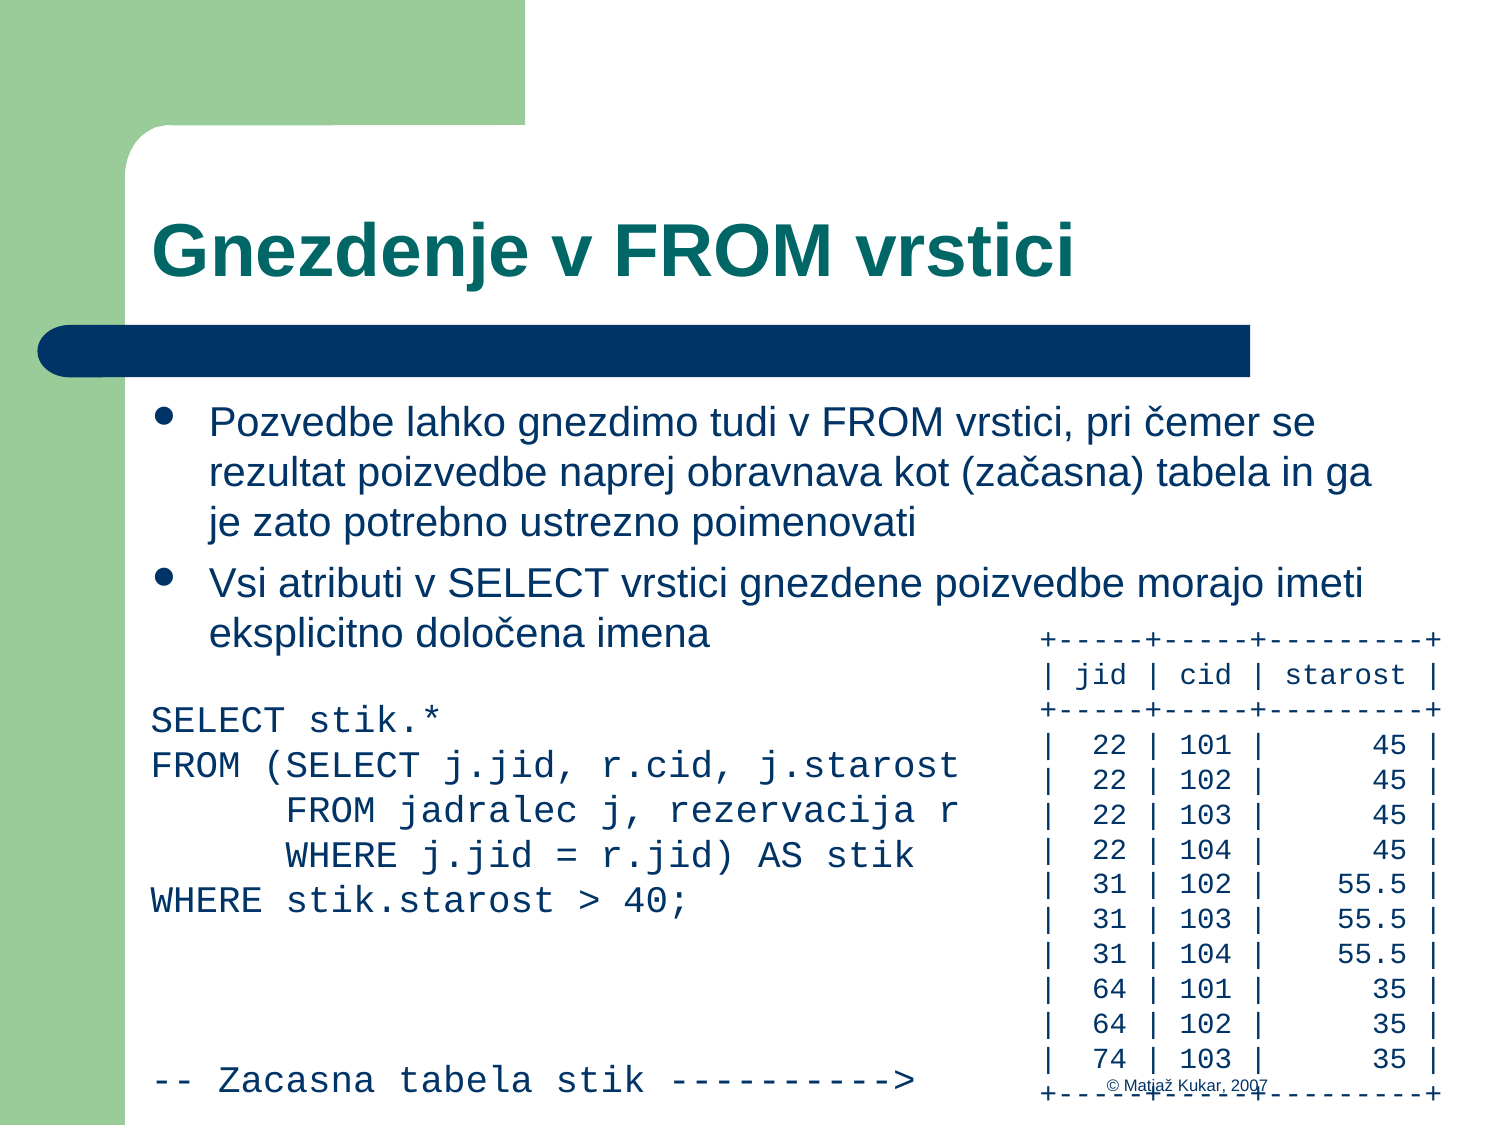

# Gnezdenje v FROM vrstici
Pozvedbe lahko gnezdimo tudi v FROM vrstici, pri čemer se rezultat poizvedbe naprej obravnava kot (začasna) tabela in ga je zato potrebno ustrezno poimenovati
Vsi atributi v SELECT vrstici gnezdene poizvedbe morajo imeti eksplicitno določena imena
+-----+-----+---------+
| jid | cid | starost |
+-----+-----+---------+
| 22 | 101 | 45 |
| 22 | 102 | 45 |
| 22 | 103 | 45 |
| 22 | 104 | 45 |
| 31 | 102 | 55.5 |
| 31 | 103 | 55.5 |
| 31 | 104 | 55.5 |
| 64 | 101 | 35 |
| 64 | 102 | 35 |
| 74 | 103 | 35 |
+-----+-----+---------+
SELECT stik.*
FROM (SELECT j.jid, r.cid, j.starost
 FROM jadralec j, rezervacija r
 WHERE j.jid = r.jid) AS stik
WHERE stik.starost > 40;
-- Zacasna tabela stik ---------->
© Matjaž Kukar, 2007